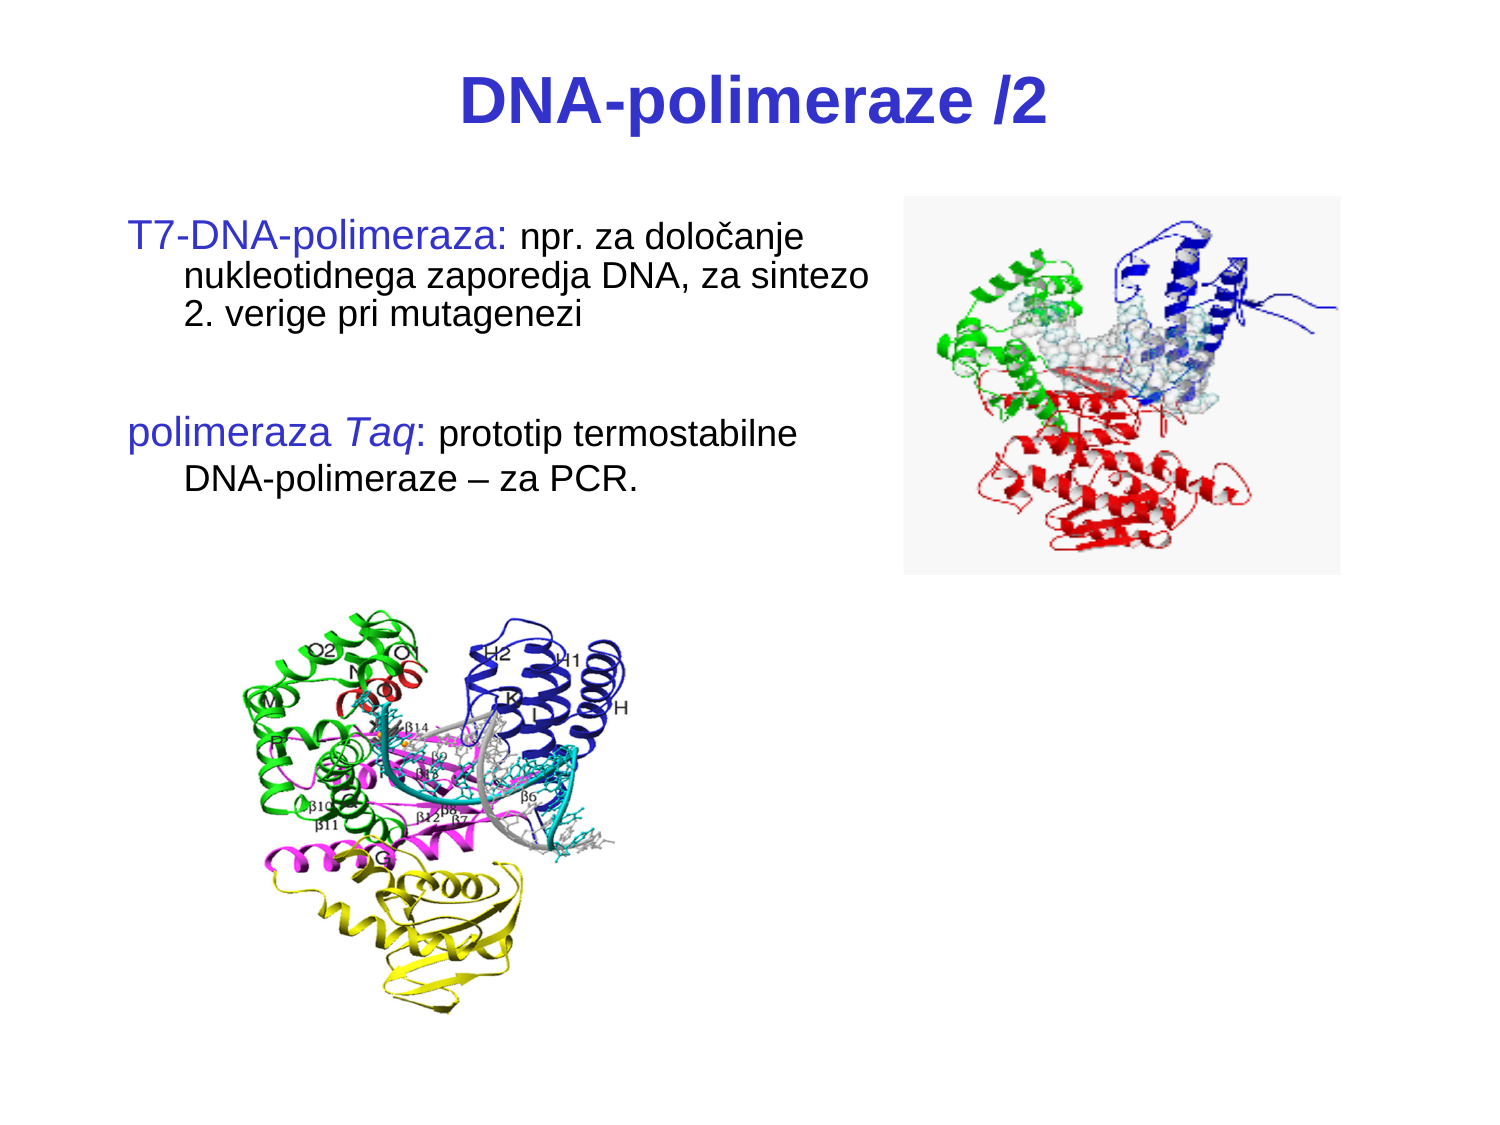

# DNA-polimeraze /2
T7-DNA-polimeraza: npr. za določanje
nukleotidnega zaporedja DNA, za sintezo
2. verige pri mutagenezi
polimeraza Taq: prototip termostabilne
DNA-polimeraze – za PCR.